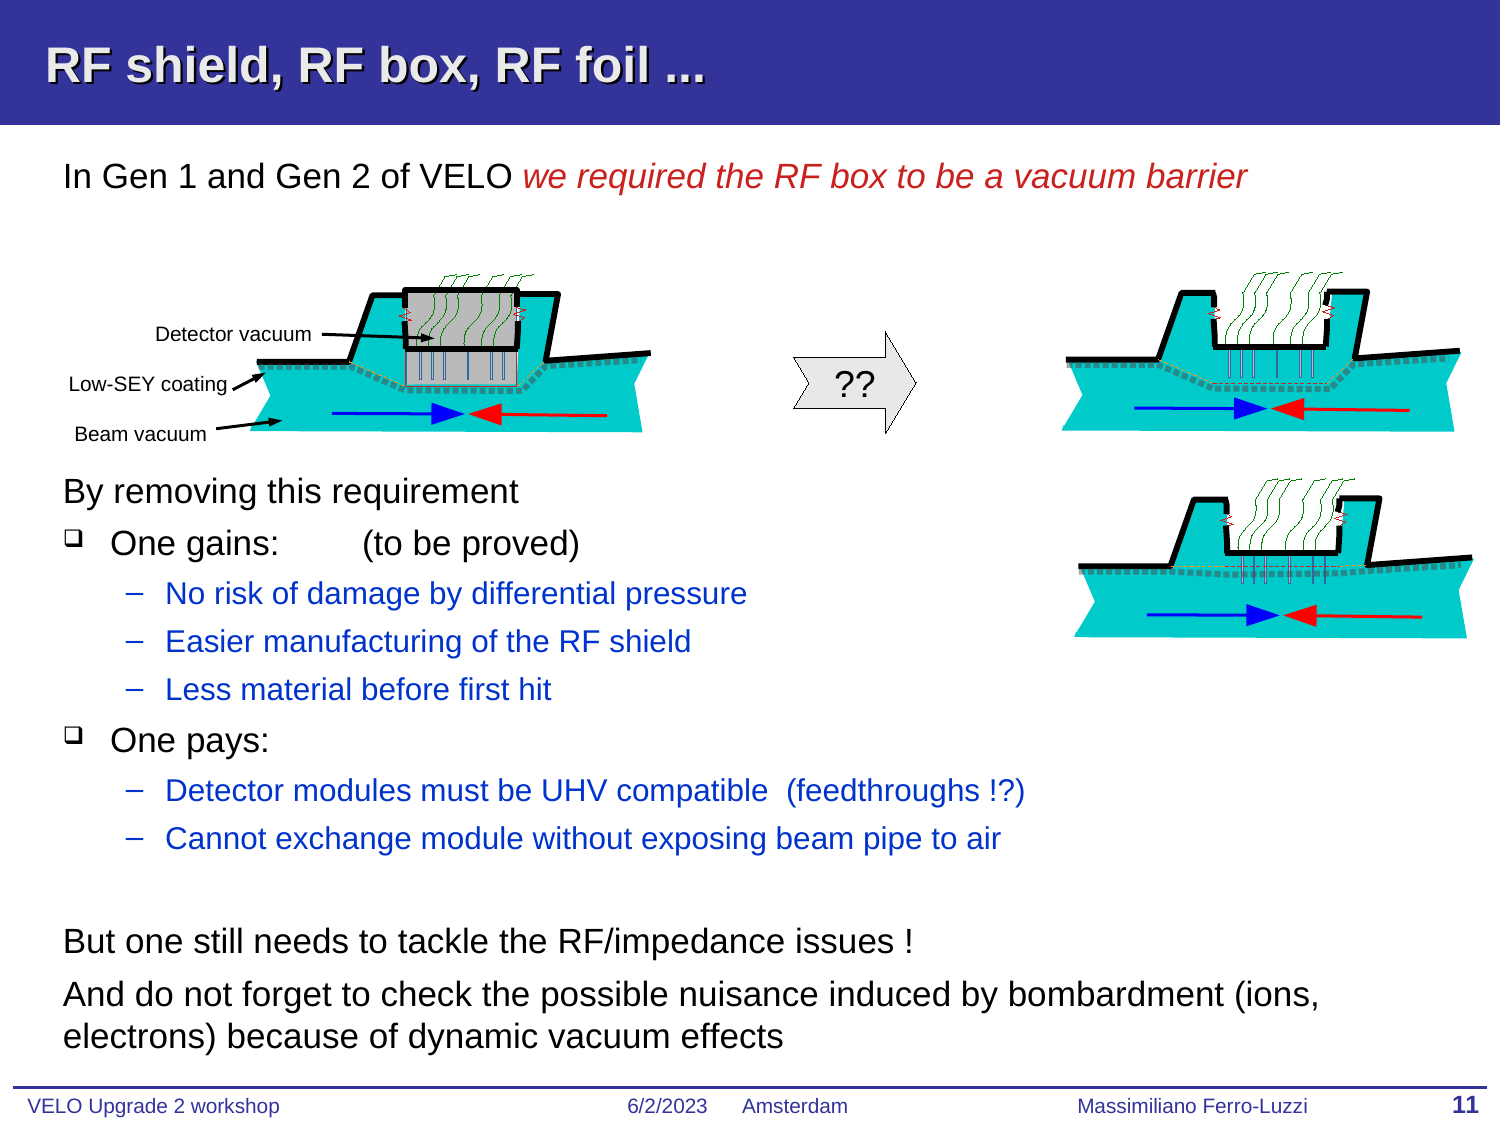

# RF shield, RF box, RF foil ...
In Gen 1 and Gen 2 of VELO we required the RF box to be a vacuum barrier
By removing this requirement
One gains:		(to be proved)
No risk of damage by differential pressure
Easier manufacturing of the RF shield
Less material before first hit
One pays:
Detector modules must be UHV compatible (feedthroughs !?)
Cannot exchange module without exposing beam pipe to air
But one still needs to tackle the RF/impedance issues !
And do not forget to check the possible nuisance induced by bombardment (ions, electrons) because of dynamic vacuum effects
 Detector vacuum
 Low-SEY coating
 Beam vacuum
??